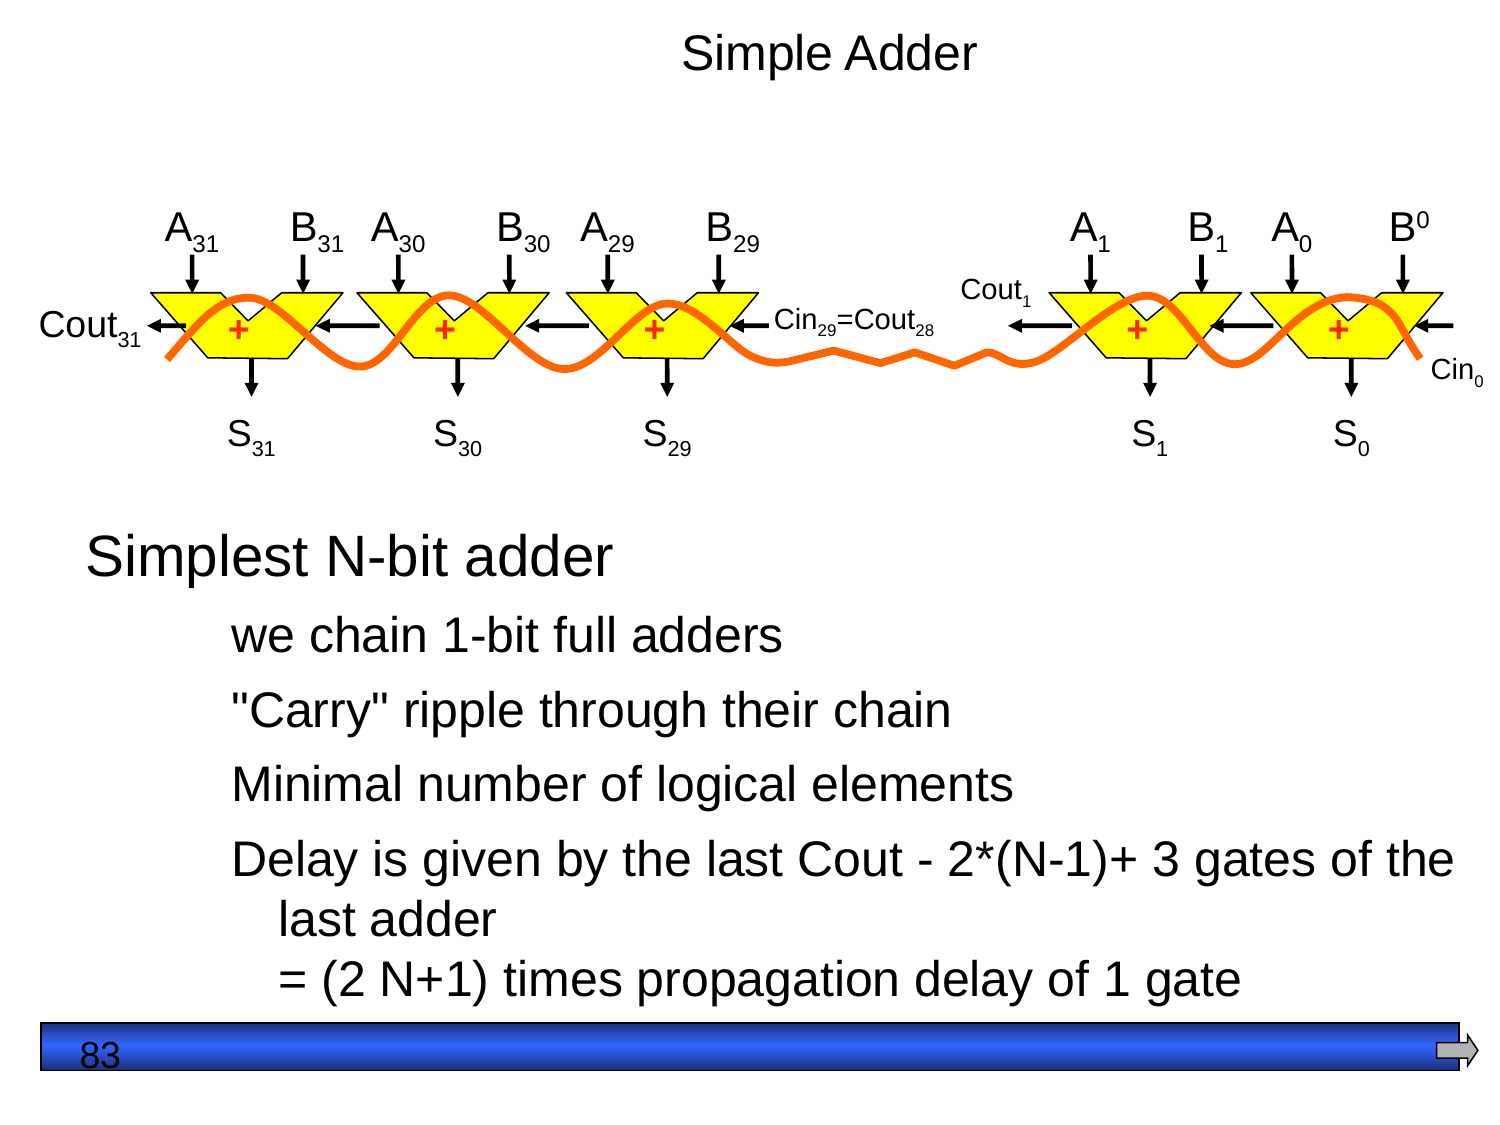

# Simple Adder
A31
B31
A30
B30
A29
B29
A1
B1
A0
B0
Cout1
Cout31
Cin29=Cout28
+
+
+
+
+
Cin0
S31
S30
S29
S1
S0
Simplest N-bit adder
we chain 1-bit full adders
"Carry" ripple through their chain
Minimal number of logical elements
Delay is given by the last Cout - 2*(N-1)+ 3 gates of the last adder
= (2 N+1) times propagation delay of 1 gate